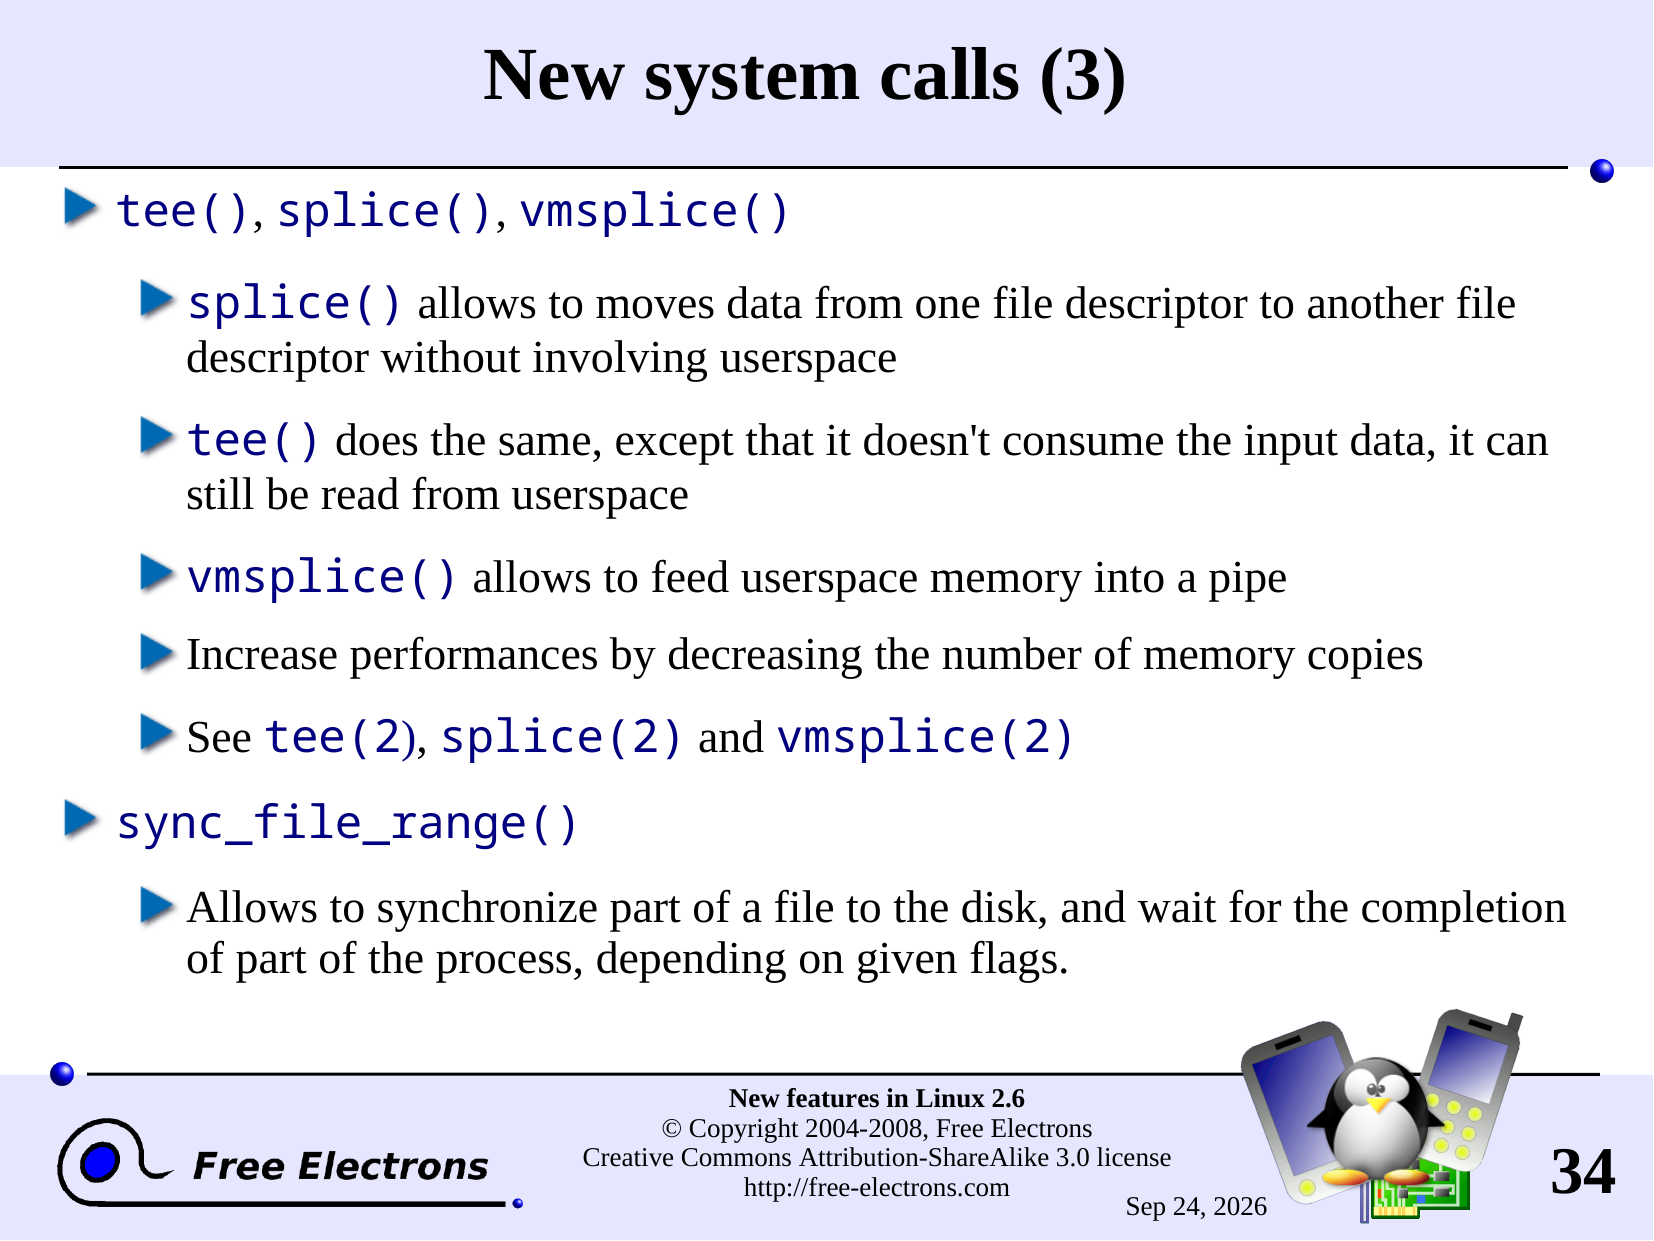

# New system calls (3)
tee(), splice(), vmsplice()
splice() allows to moves data from one file descriptor to another file descriptor without involving userspace
tee() does the same, except that it doesn't consume the input data, it can still be read from userspace
vmsplice() allows to feed userspace memory into a pipe
Increase performances by decreasing the number of memory copies
See tee(2), splice(2) and vmsplice(2)
sync_file_range()
Allows to synchronize part of a file to the disk, and wait for the completion of part of the process, depending on given flags.